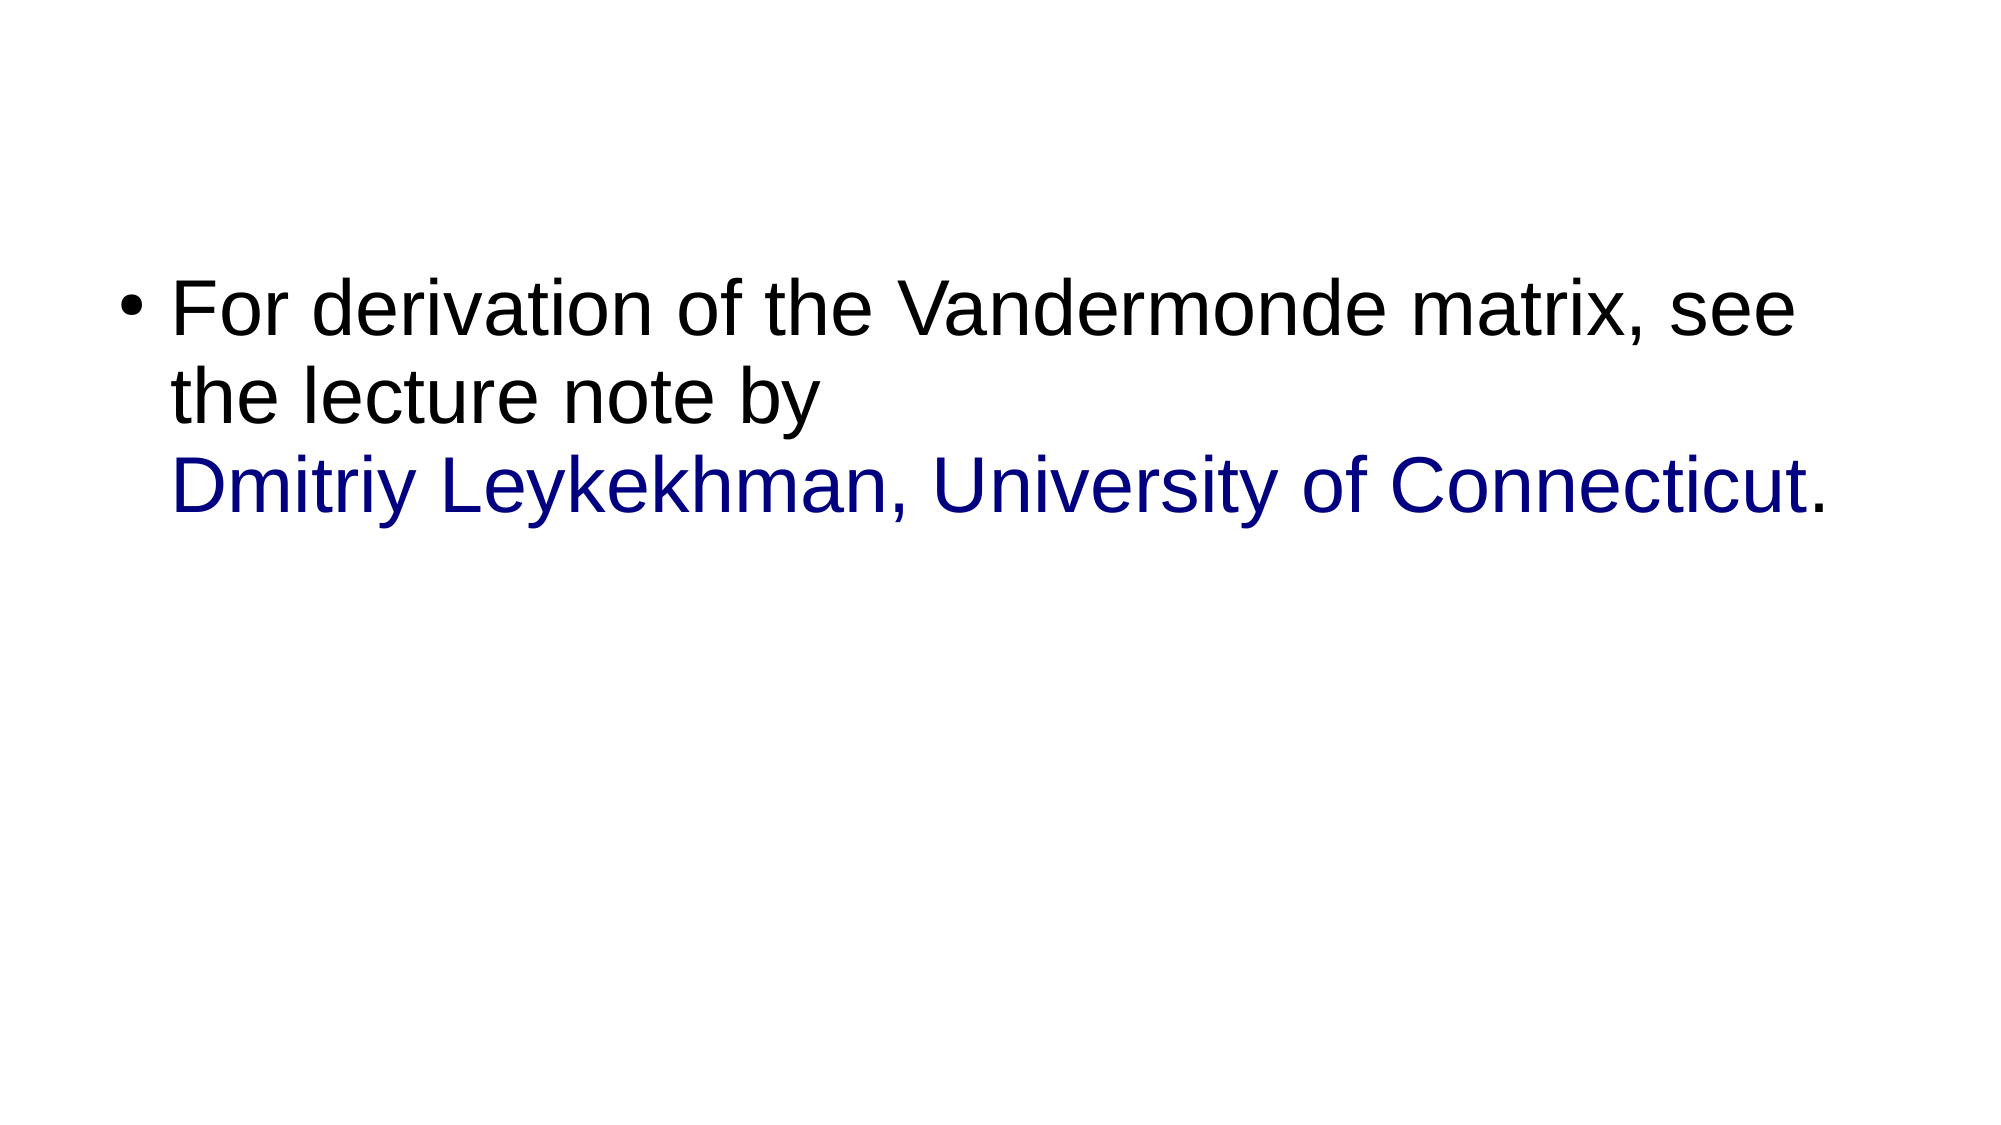

#
For derivation of the Vandermonde matrix, see the lecture note by Dmitriy Leykekhman, University of Connecticut.